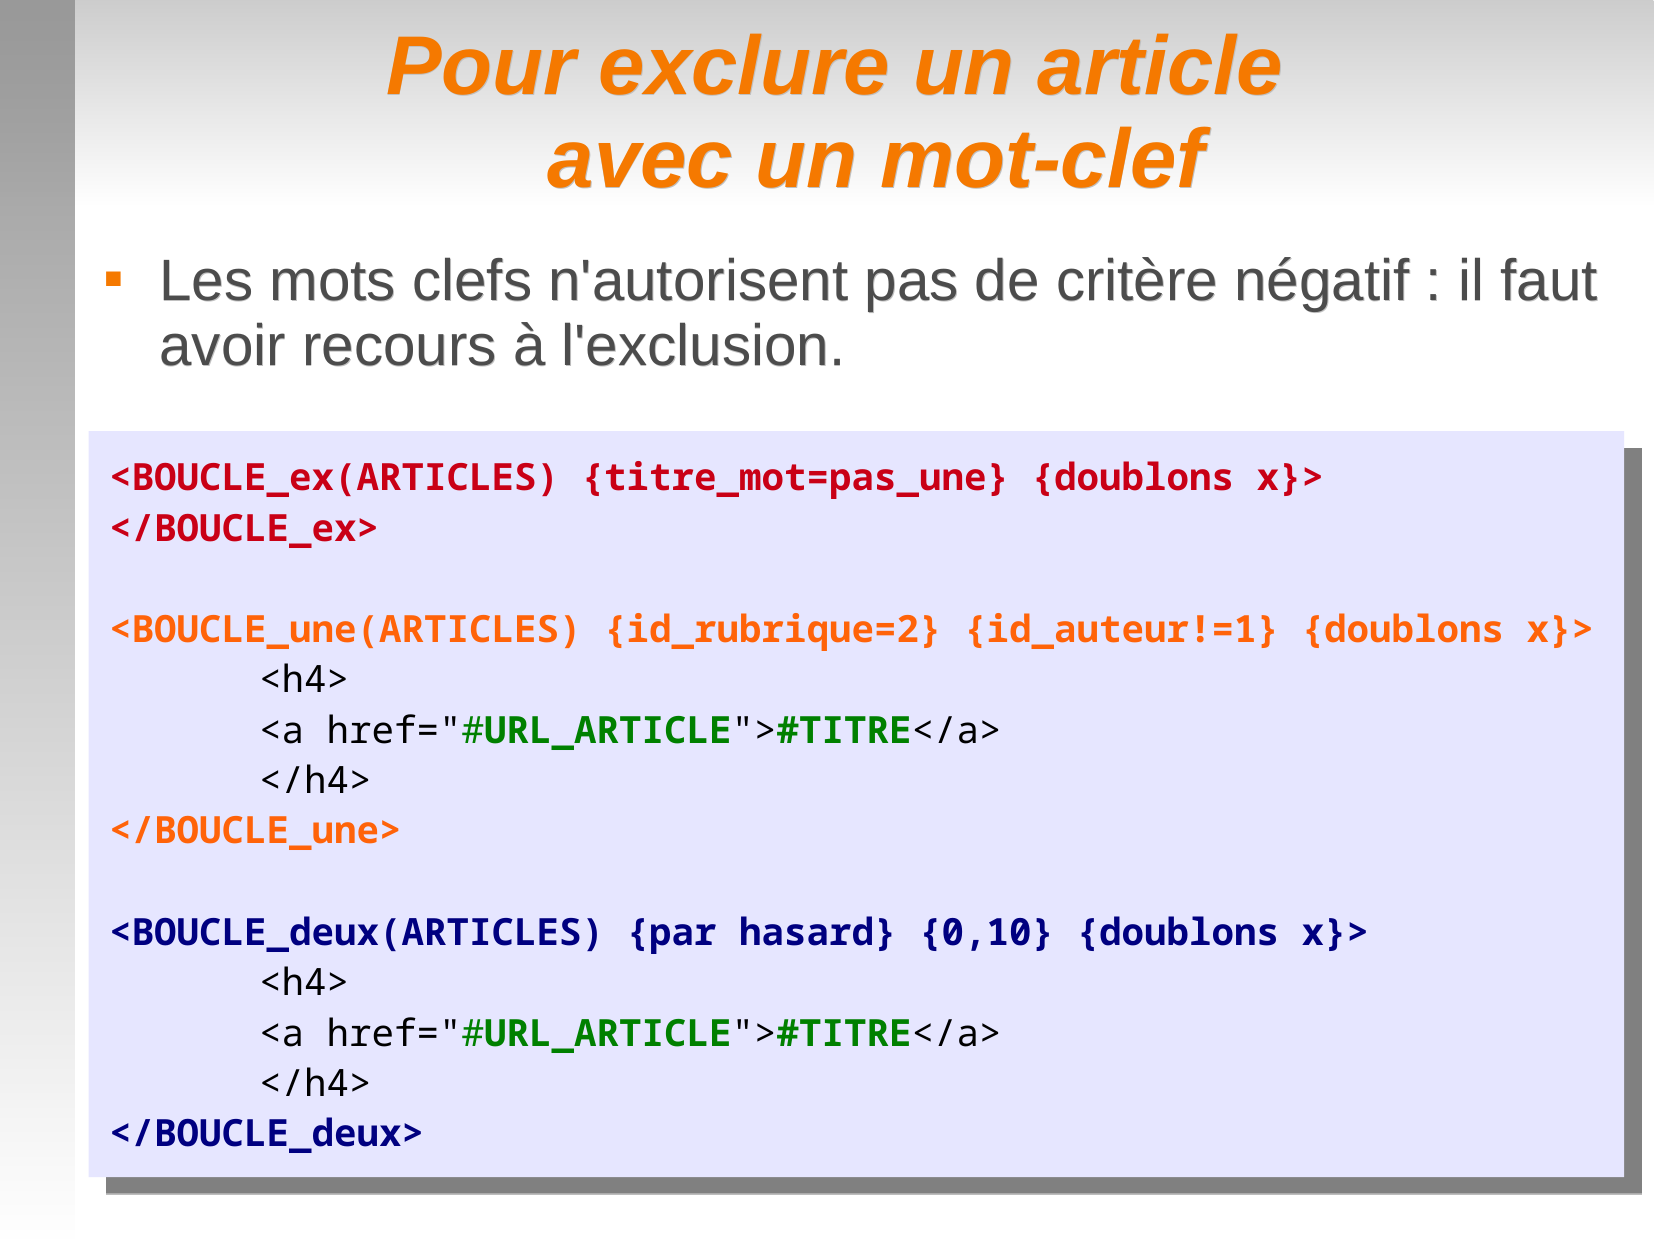

# Pour exclure un article avec un mot-clef
Les mots clefs n'autorisent pas de critère négatif : il faut avoir recours à l'exclusion.
<BOUCLE_ex(ARTICLES) {titre_mot=pas_une} {doublons x}>
</BOUCLE_ex>
<BOUCLE_une(ARTICLES) {id_rubrique=2} {id_auteur!=1} {doublons x}>
	<h4>
	<a href="#URL_ARTICLE">#TITRE</a>
	</h4>
</BOUCLE_une>
<BOUCLE_deux(ARTICLES) {par hasard} {0,10} {doublons x}>
	<h4>
	<a href="#URL_ARTICLE">#TITRE</a>
	</h4>
</BOUCLE_deux>